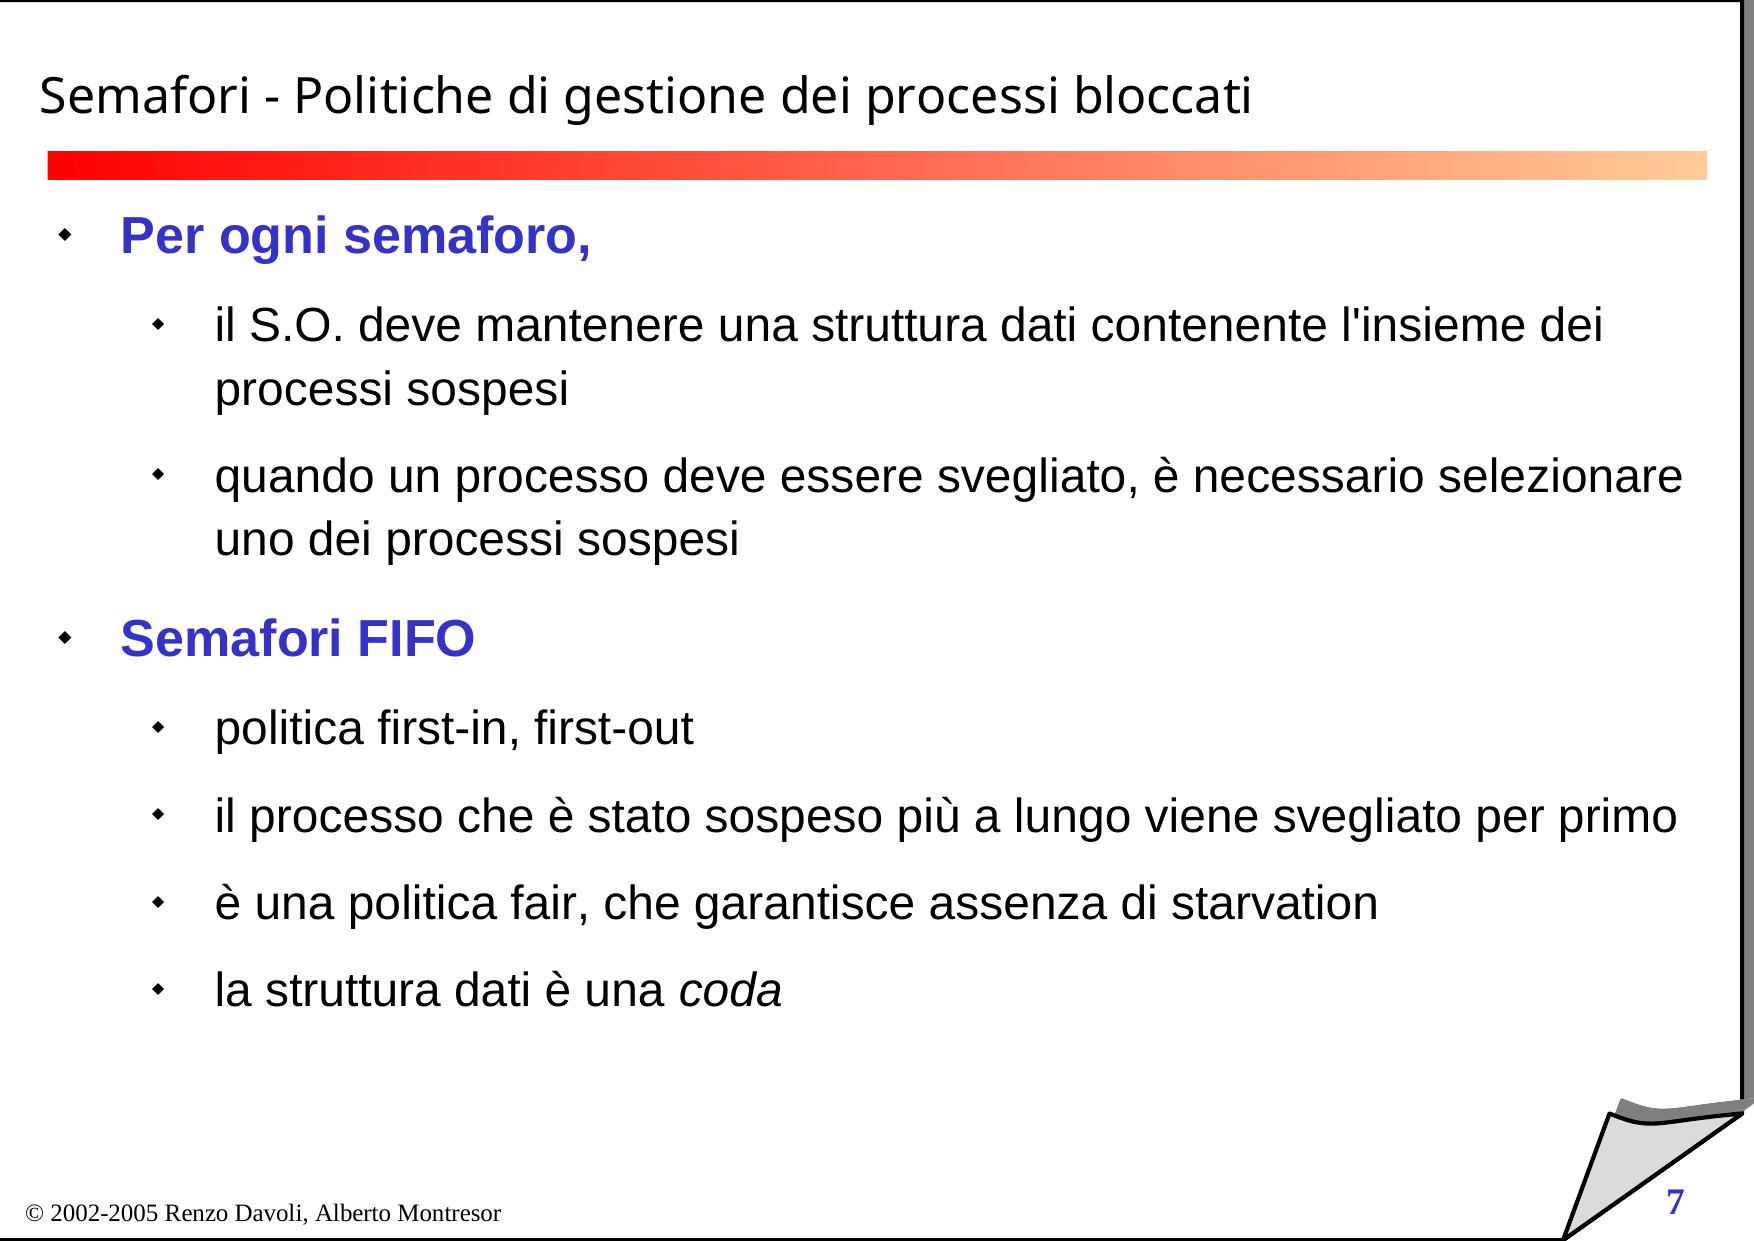

# Semafori - Politiche di gestione dei processi bloccati
Per ogni semaforo,
il S.O. deve mantenere una struttura dati contenente l'insieme dei processi sospesi
quando un processo deve essere svegliato, è necessario selezionare uno dei processi sospesi
Semafori FIFO
politica first-in, first-out
il processo che è stato sospeso più a lungo viene svegliato per primo
è una politica fair, che garantisce assenza di starvation
la struttura dati è una coda